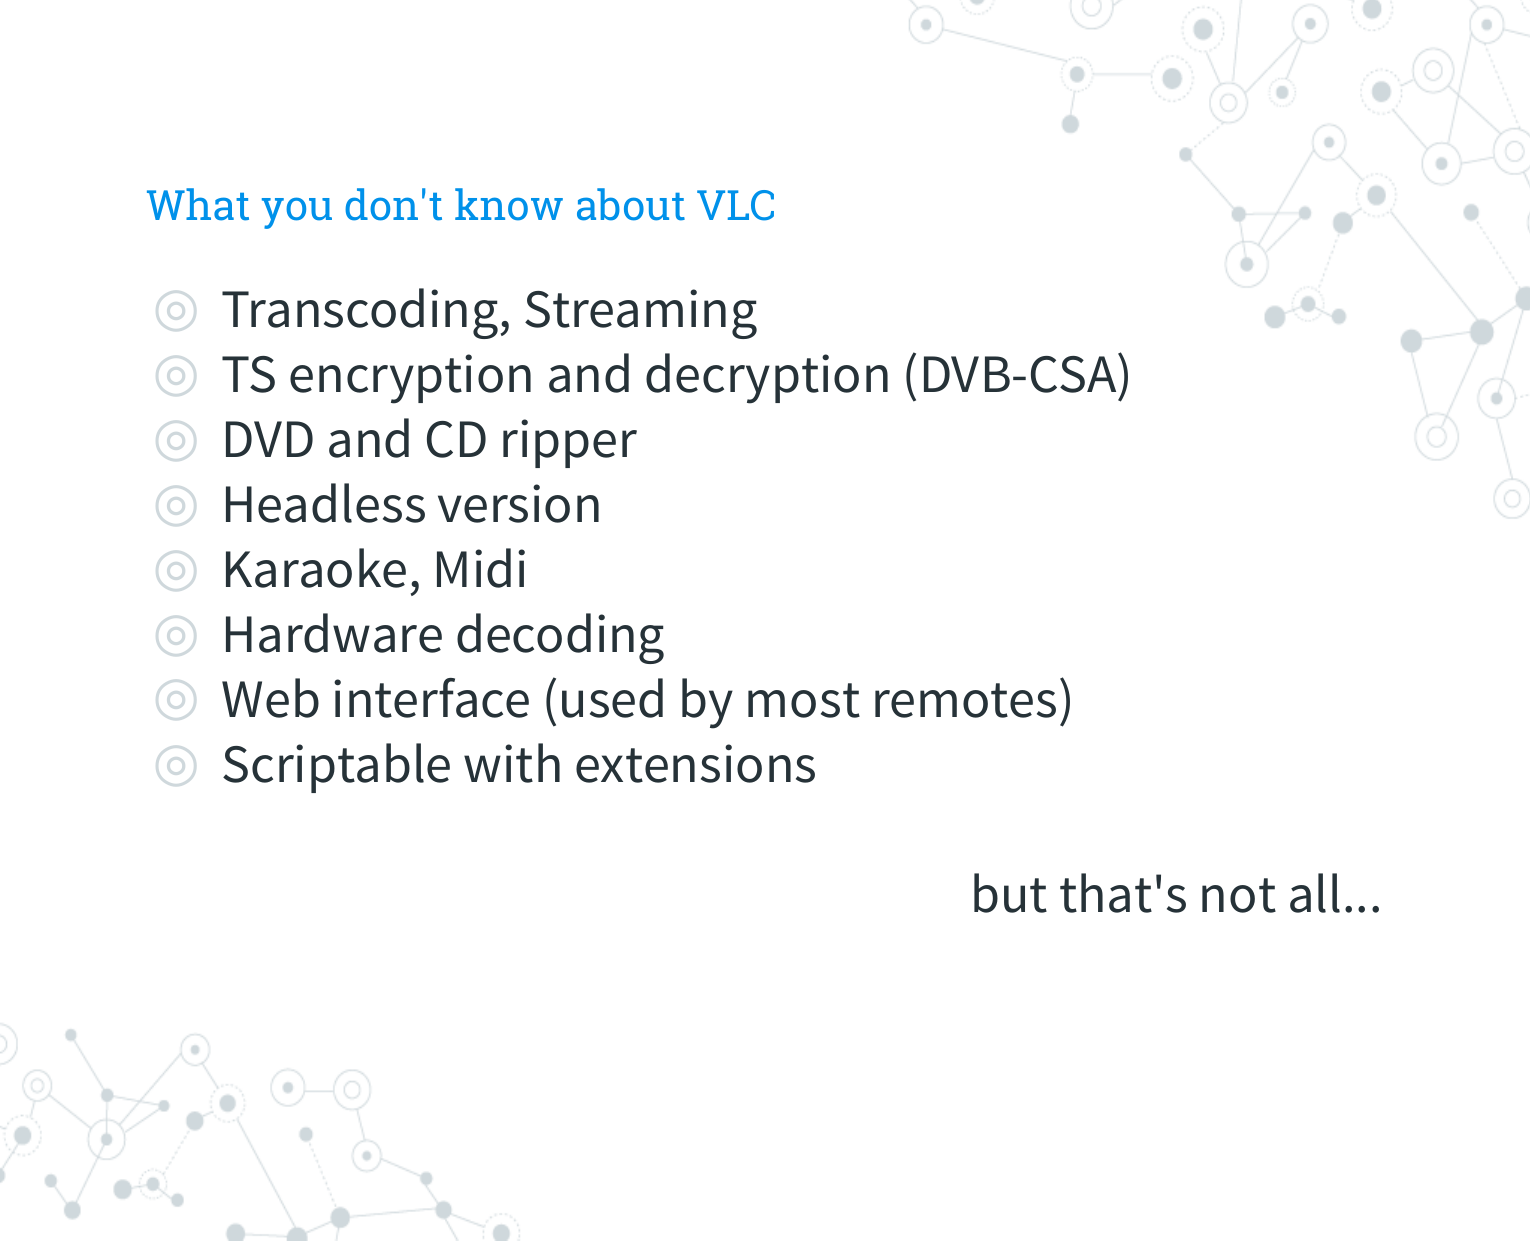

# What you don't know about VLC
Transcoding, Streaming
TS encryption and decryption (DVB-CSA)
DVD and CD ripper
Headless version
Karaoke, Midi
Hardware decoding
Web interface (used by most remotes)
Scriptable with extensions
but that's not all...